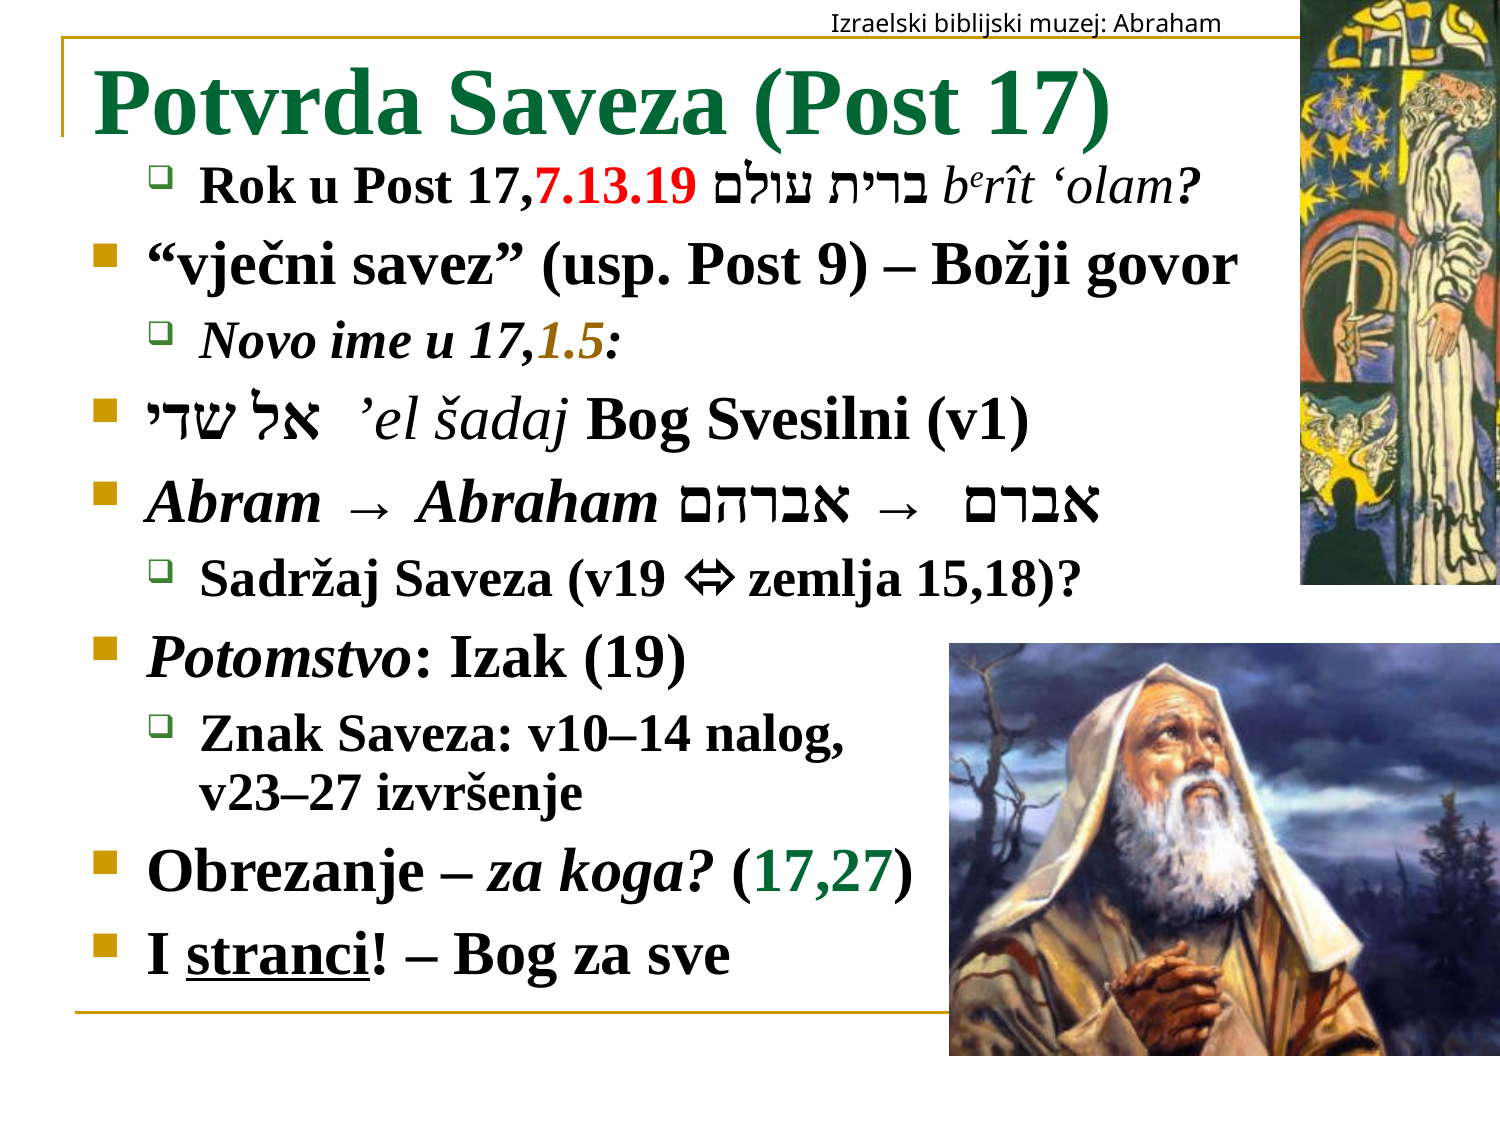

Izraelski biblijski muzej: Abraham
# Potvrda Saveza (Post 17)
Rok u Post 17,7.13.19 ברית עולם berît ‘olam?
“vječni savez” (usp. Post 9) – Božji govor
Novo ime u 17,1.5:
אל שדי ’el šadaj Bog Svesilni (v1)
Abram → Abraham אברם → אברהם
Sadržaj Saveza (v19  zemlja 15,18)?
Potomstvo: Izak (19)
Znak Saveza: v10–14 nalog,
v23–27 izvršenje
Obrezanje – za koga? (17,27)
I stranci! – Bog za sve